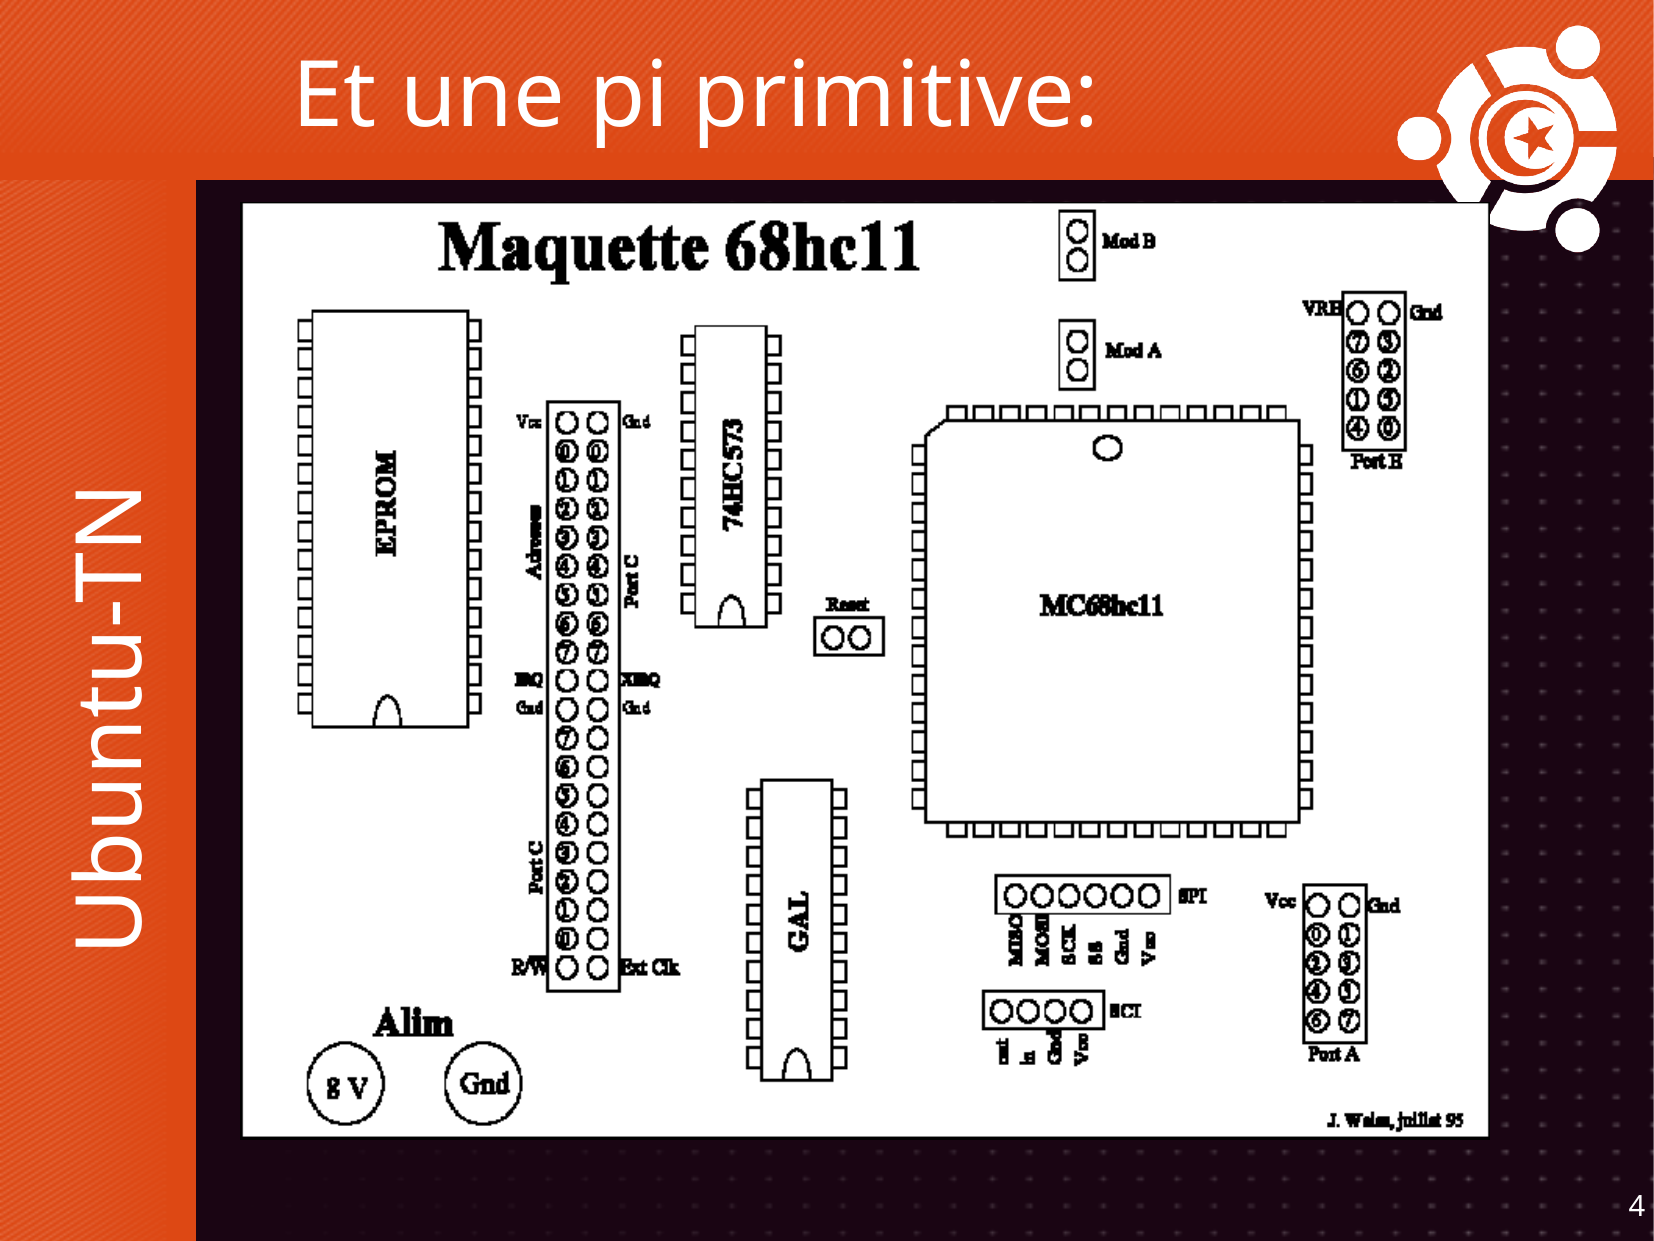

# Et une pi primitive:
Ubuntu-TN
4